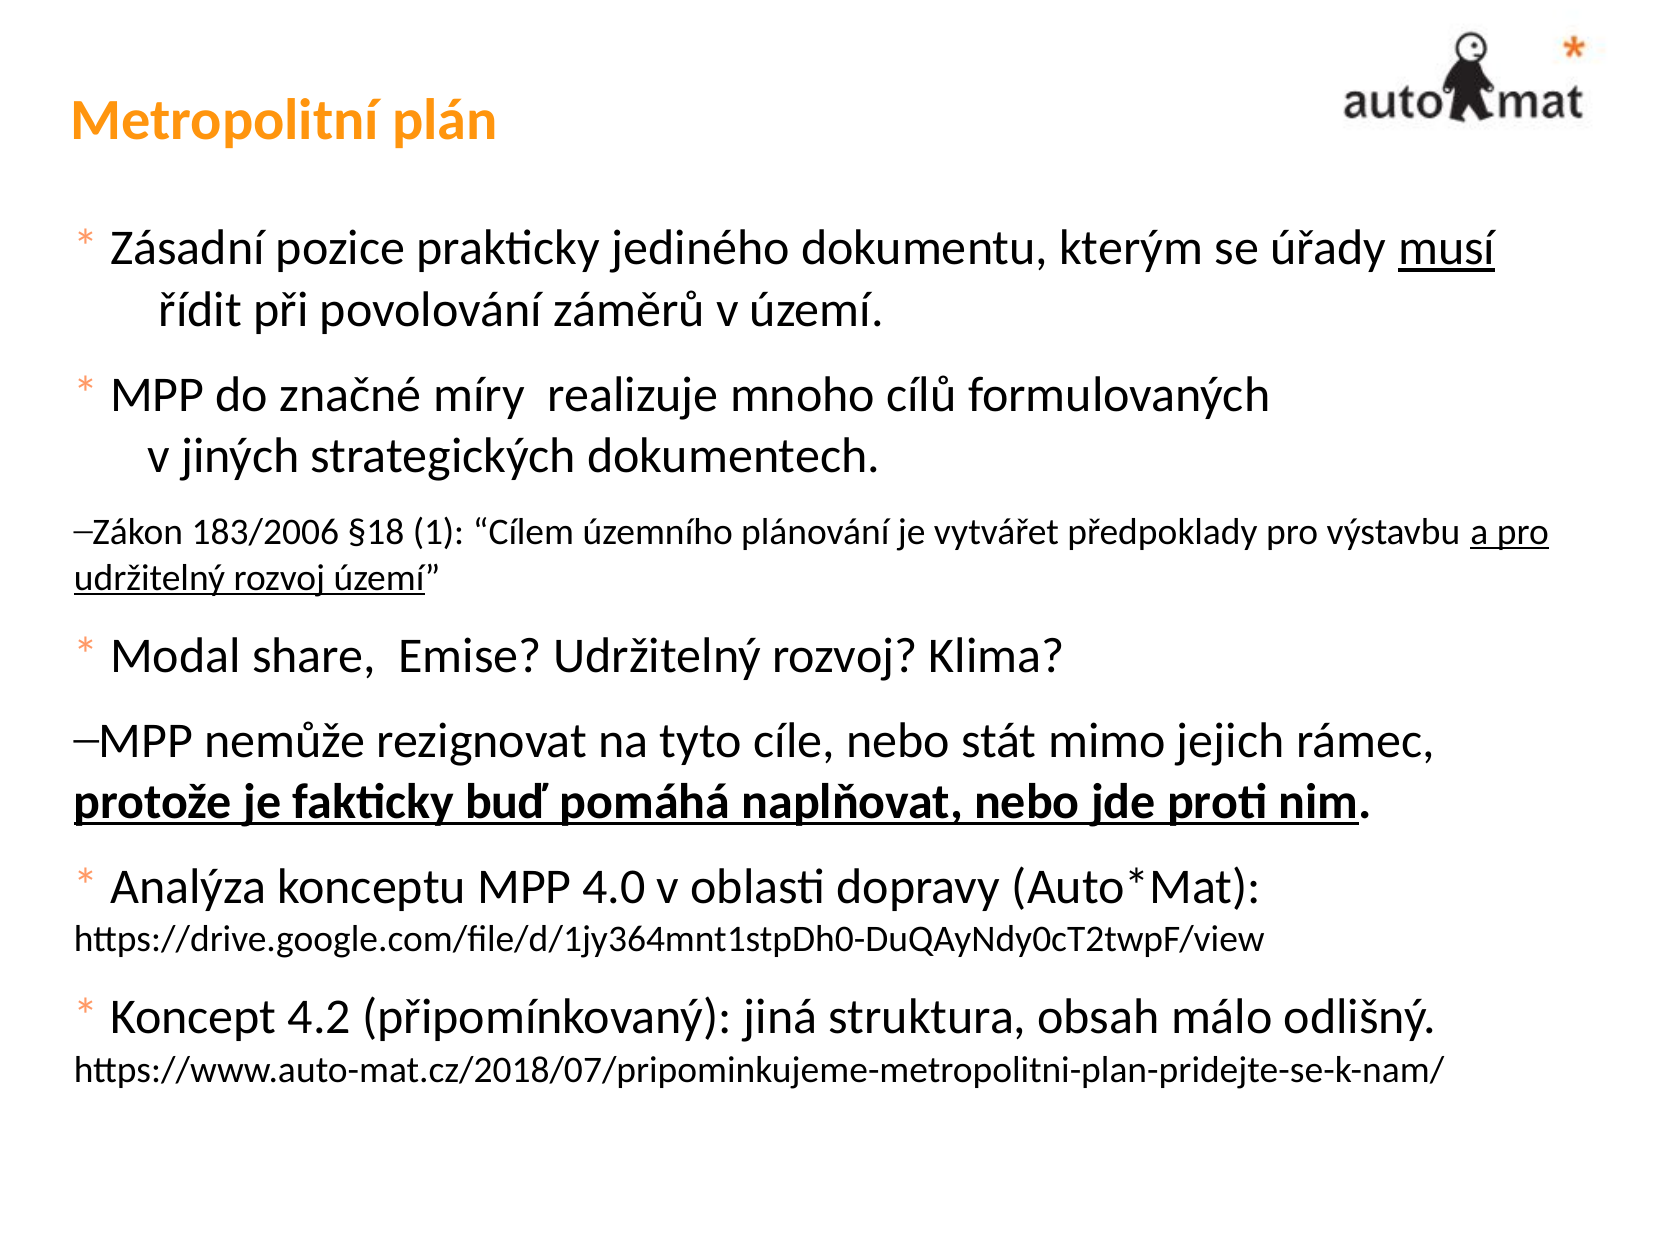

Metropolitní plán
* Zásadní pozice prakticky jediného dokumentu, kterým se úřady musí
	 řídit při povolování záměrů v území.
* MPP do značné míry realizuje mnoho cílů formulovaných
	v jiných strategických dokumentech.
Zákon 183/2006 §18 (1): “Cílem územního plánování je vytvářet předpoklady pro výstavbu a pro udržitelný rozvoj území”
* Modal share, Emise? Udržitelný rozvoj? Klima?
MPP nemůže rezignovat na tyto cíle, nebo stát mimo jejich rámec,
protože je fakticky buď pomáhá naplňovat, nebo jde proti nim.
* Analýza konceptu MPP 4.0 v oblasti dopravy (Auto*Mat):	https://drive.google.com/file/d/1jy364mnt1stpDh0-DuQAyNdy0cT2twpF/view
* Koncept 4.2 (připomínkovaný): jiná struktura, obsah málo odlišný.
https://www.auto-mat.cz/2018/07/pripominkujeme-metropolitni-plan-pridejte-se-k-nam/